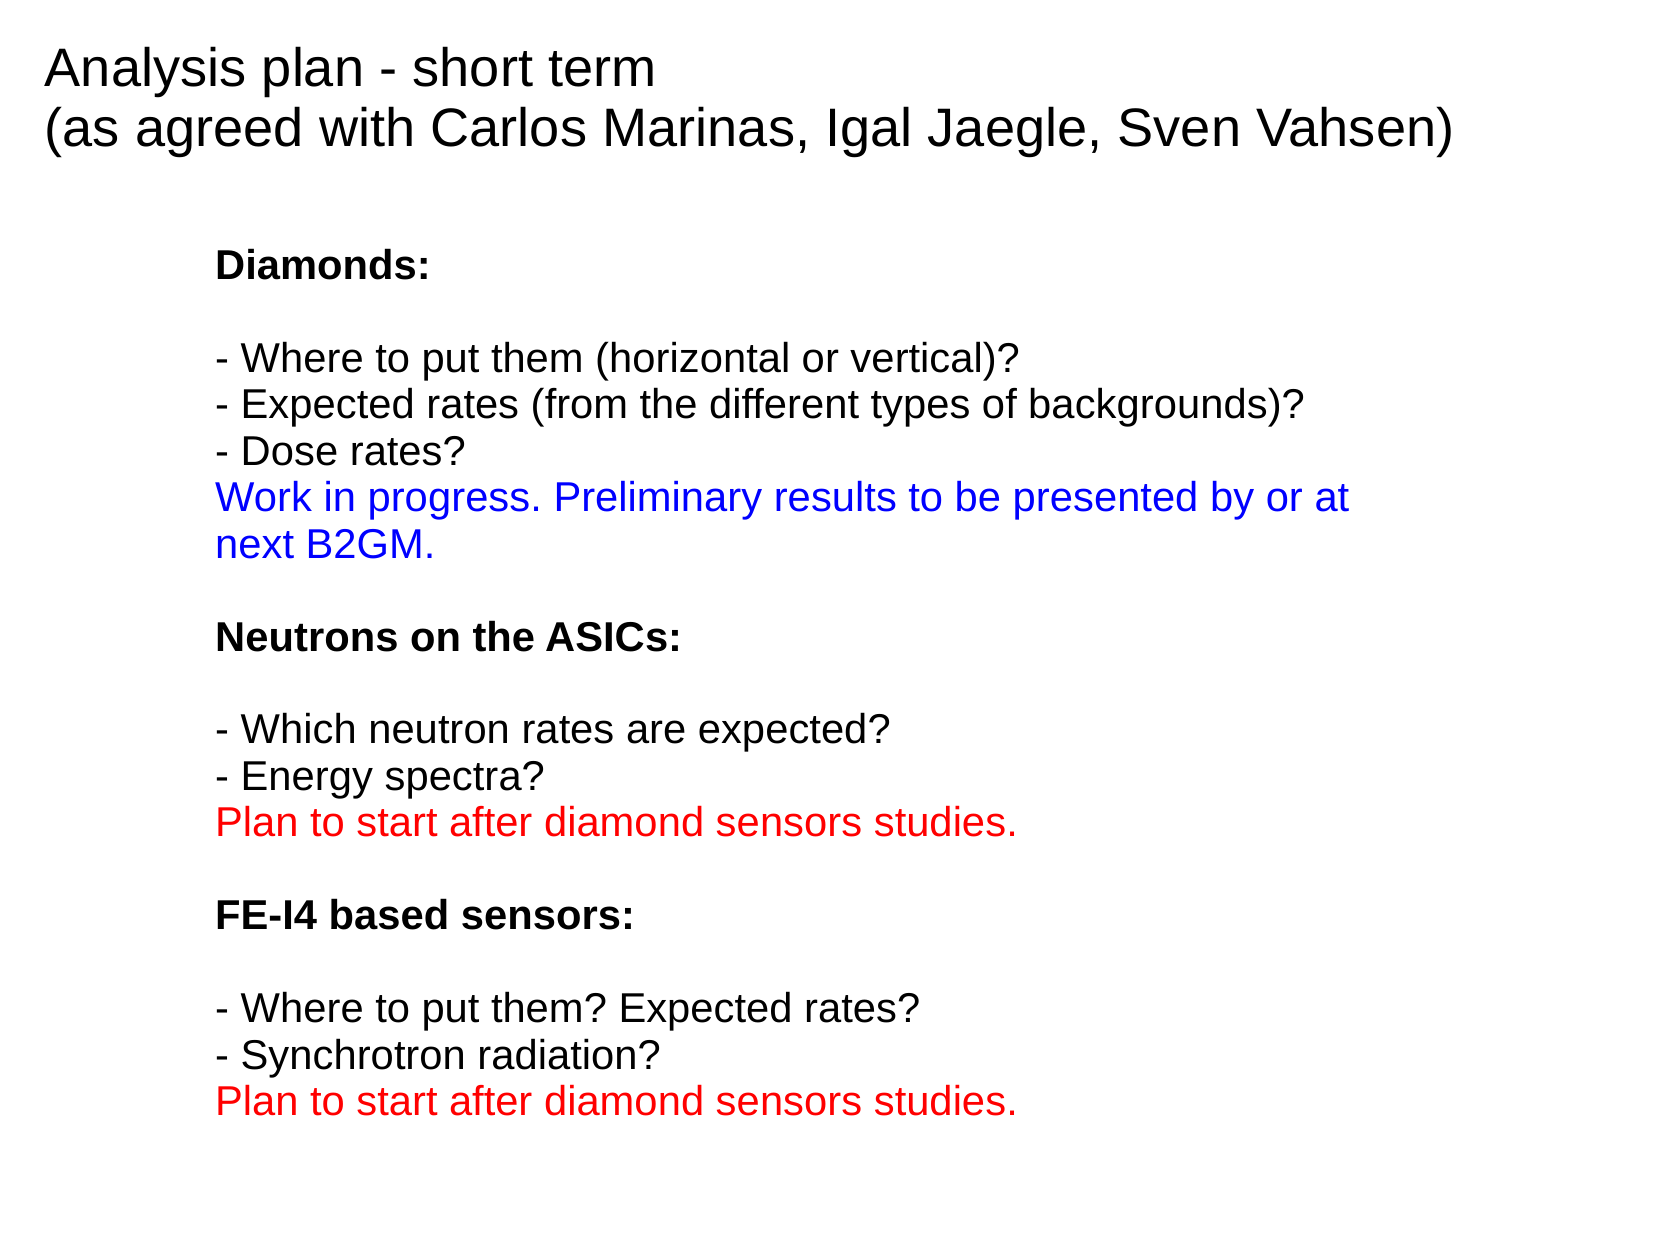

Analysis plan - short term
(as agreed with Carlos Marinas, Igal Jaegle, Sven Vahsen)
Diamonds:
- Where to put them (horizontal or vertical)?
- Expected rates (from the different types of backgrounds)?
- Dose rates?
Work in progress. Preliminary results to be presented by or at next B2GM.
Neutrons on the ASICs:
- Which neutron rates are expected?
- Energy spectra?
Plan to start after diamond sensors studies.
FE-I4 based sensors:
- Where to put them? Expected rates?
- Synchrotron radiation?
Plan to start after diamond sensors studies.